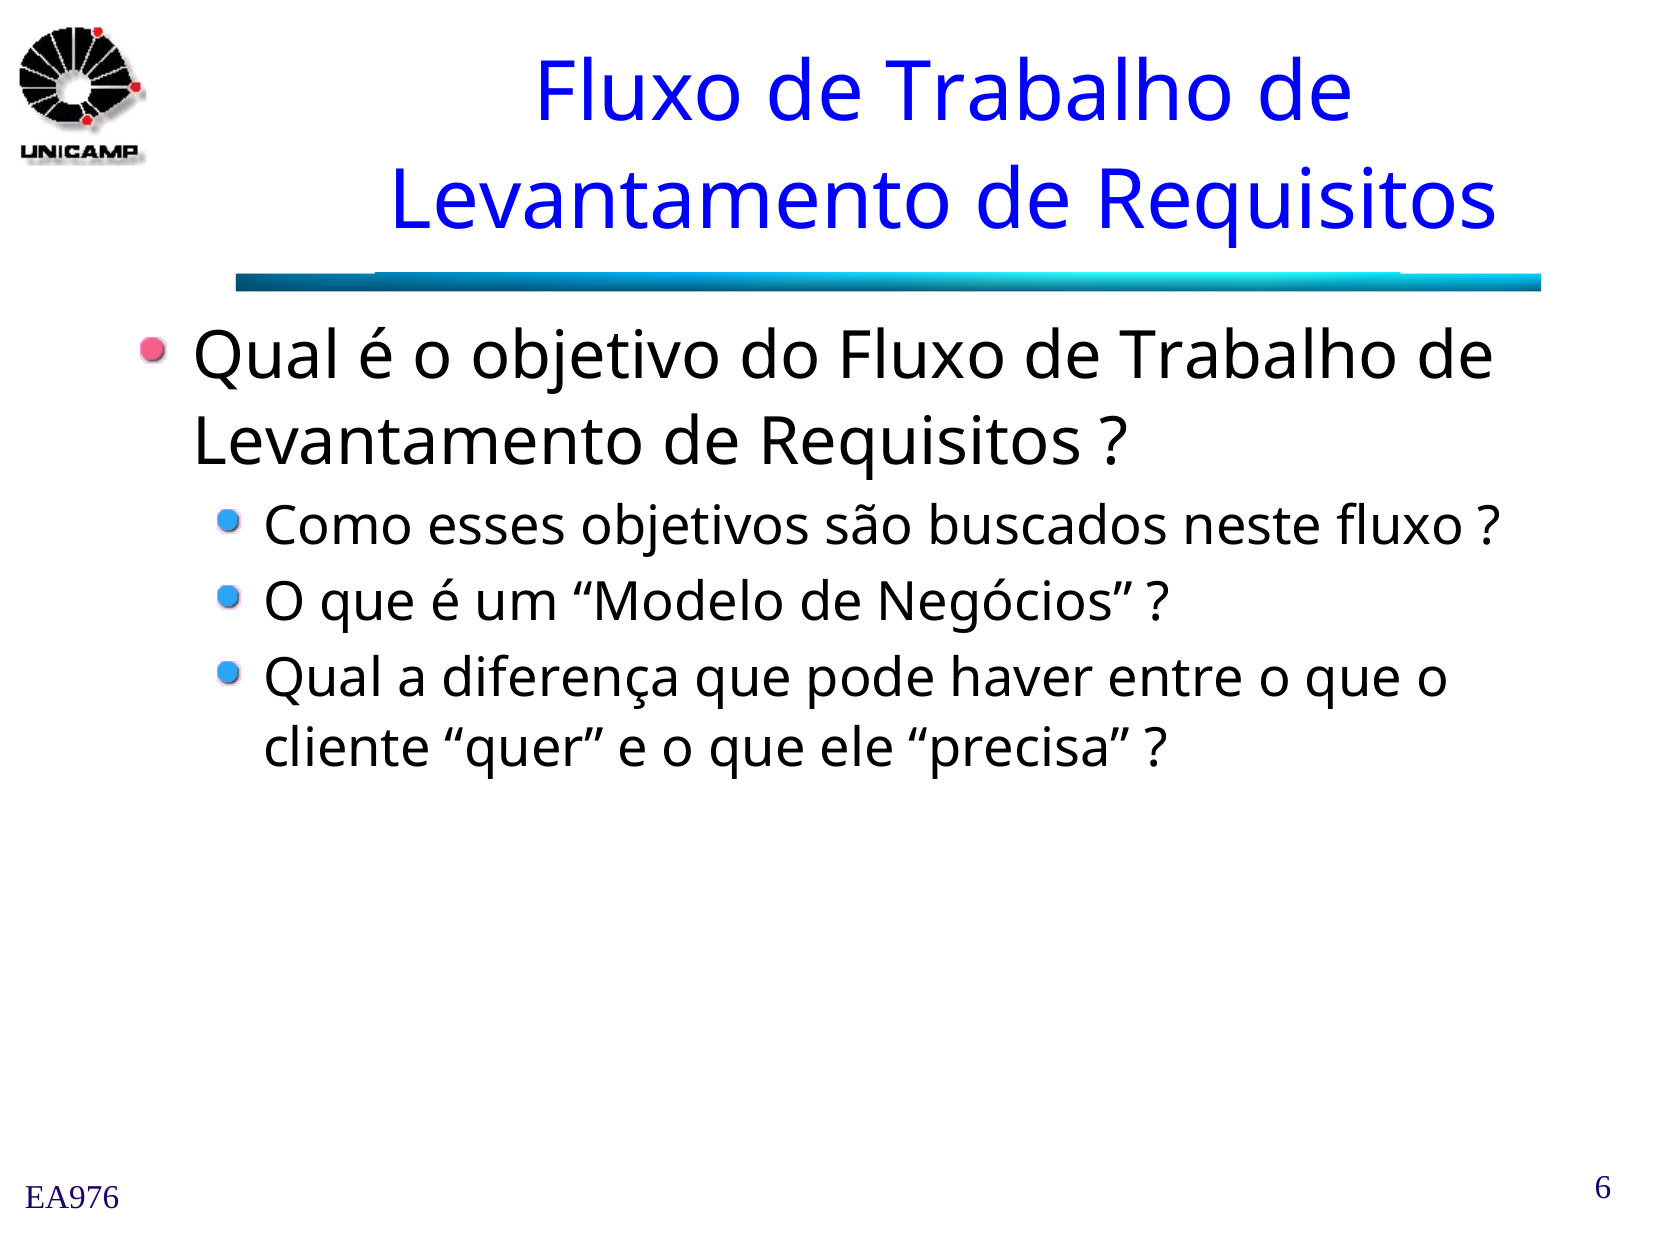

# Fluxo de Trabalho de Levantamento de Requisitos
Qual é o objetivo do Fluxo de Trabalho de Levantamento de Requisitos ?
Como esses objetivos são buscados neste fluxo ?
O que é um “Modelo de Negócios” ?
Qual a diferença que pode haver entre o que o cliente “quer” e o que ele “precisa” ?
6